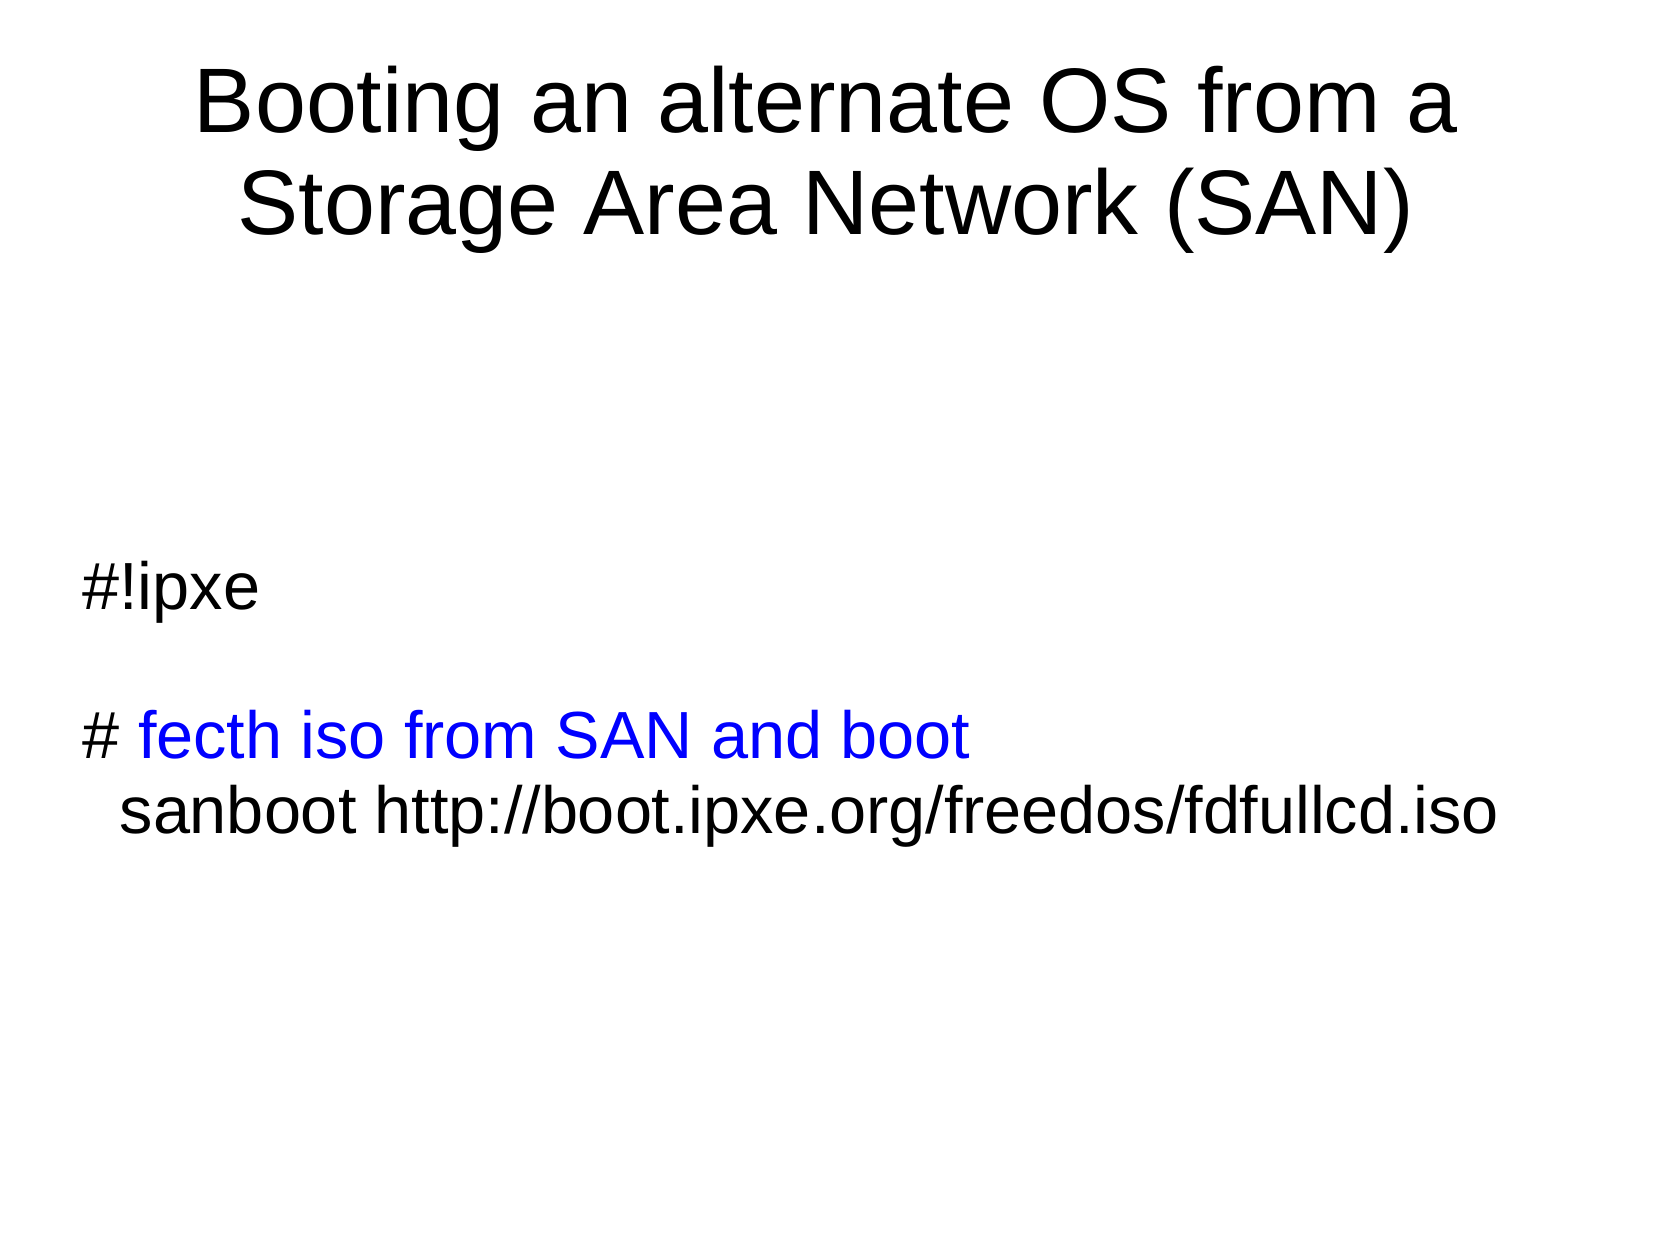

# Booting an alternate OS from a Storage Area Network (SAN)
#!ipxe
# fecth iso from SAN and boot
 sanboot http://boot.ipxe.org/freedos/fdfullcd.iso